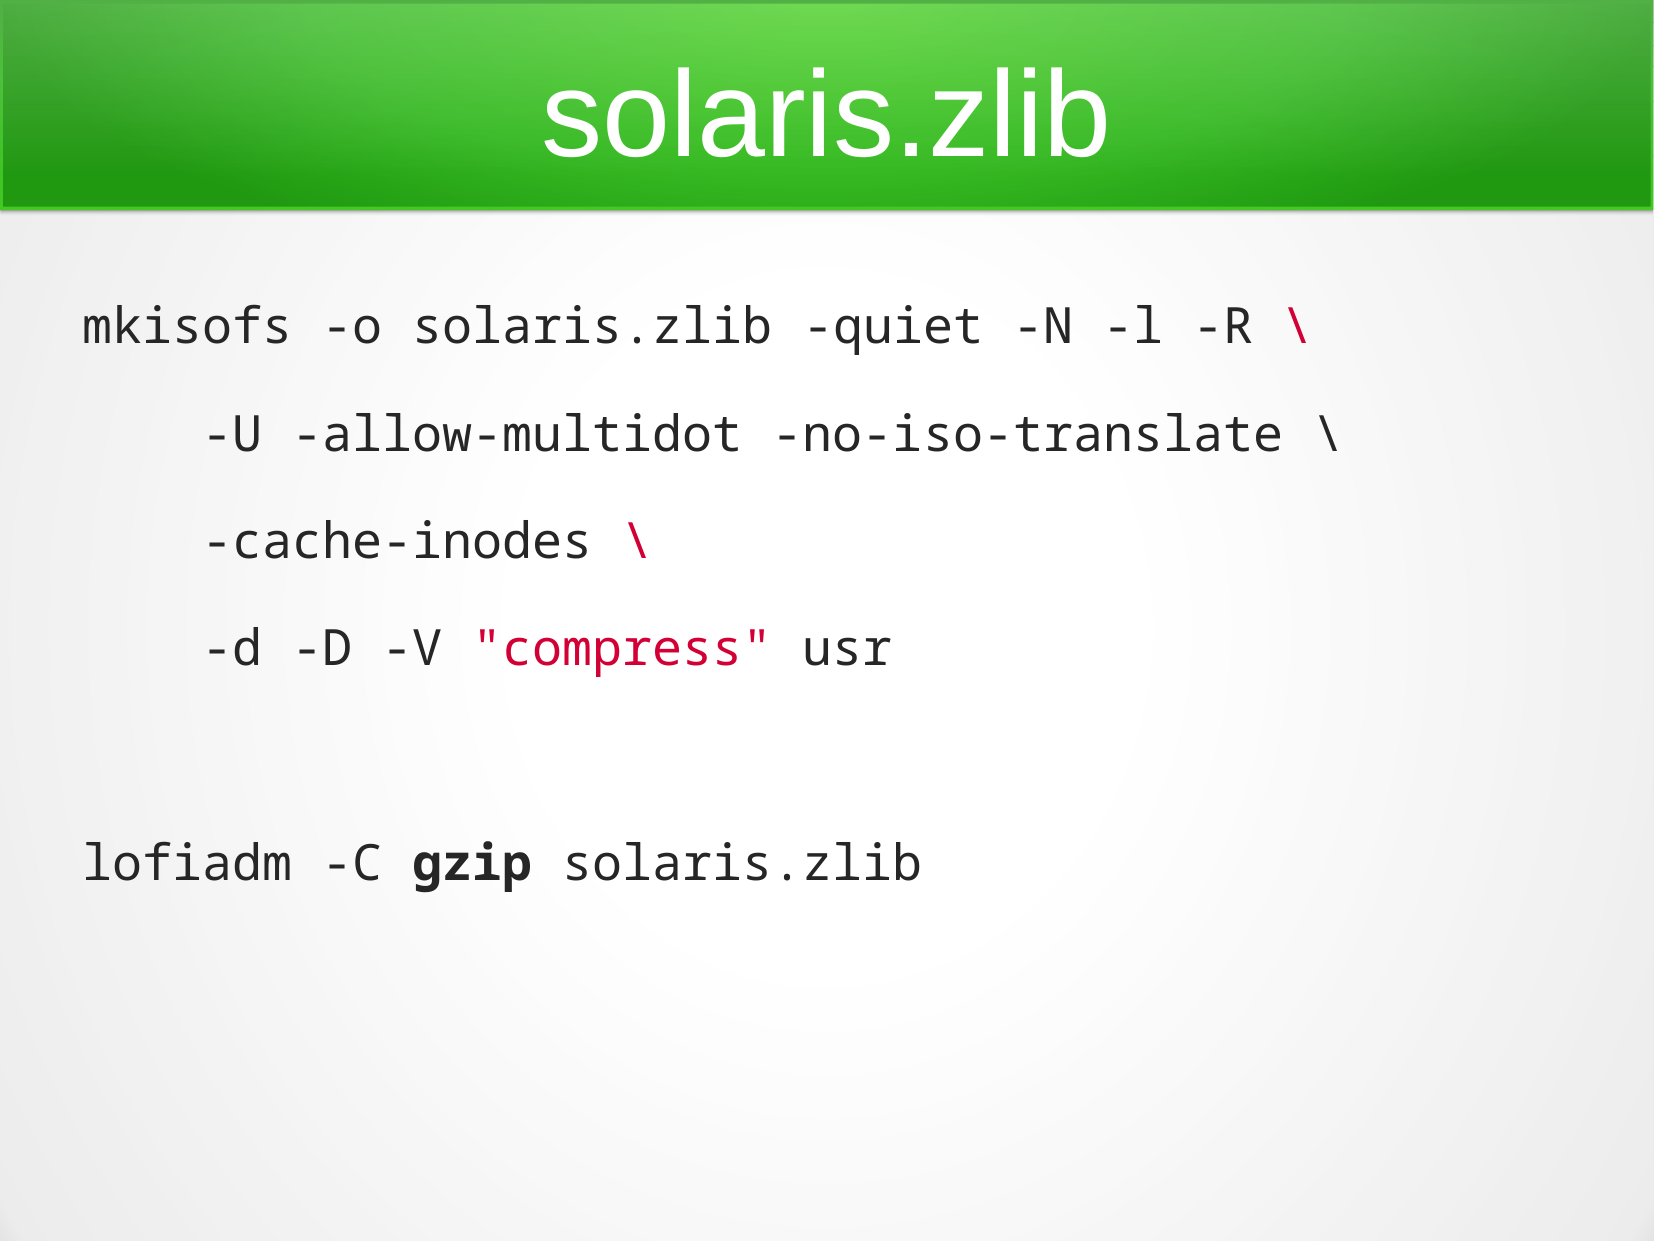

# solaris.zlib
mkisofs -o solaris.zlib -quiet -N -l -R \
    -U -allow-multidot -no-iso-translate \
 -cache-inodes \
    -d -D -V "compress" usr
lofiadm -C gzip solaris.zlib